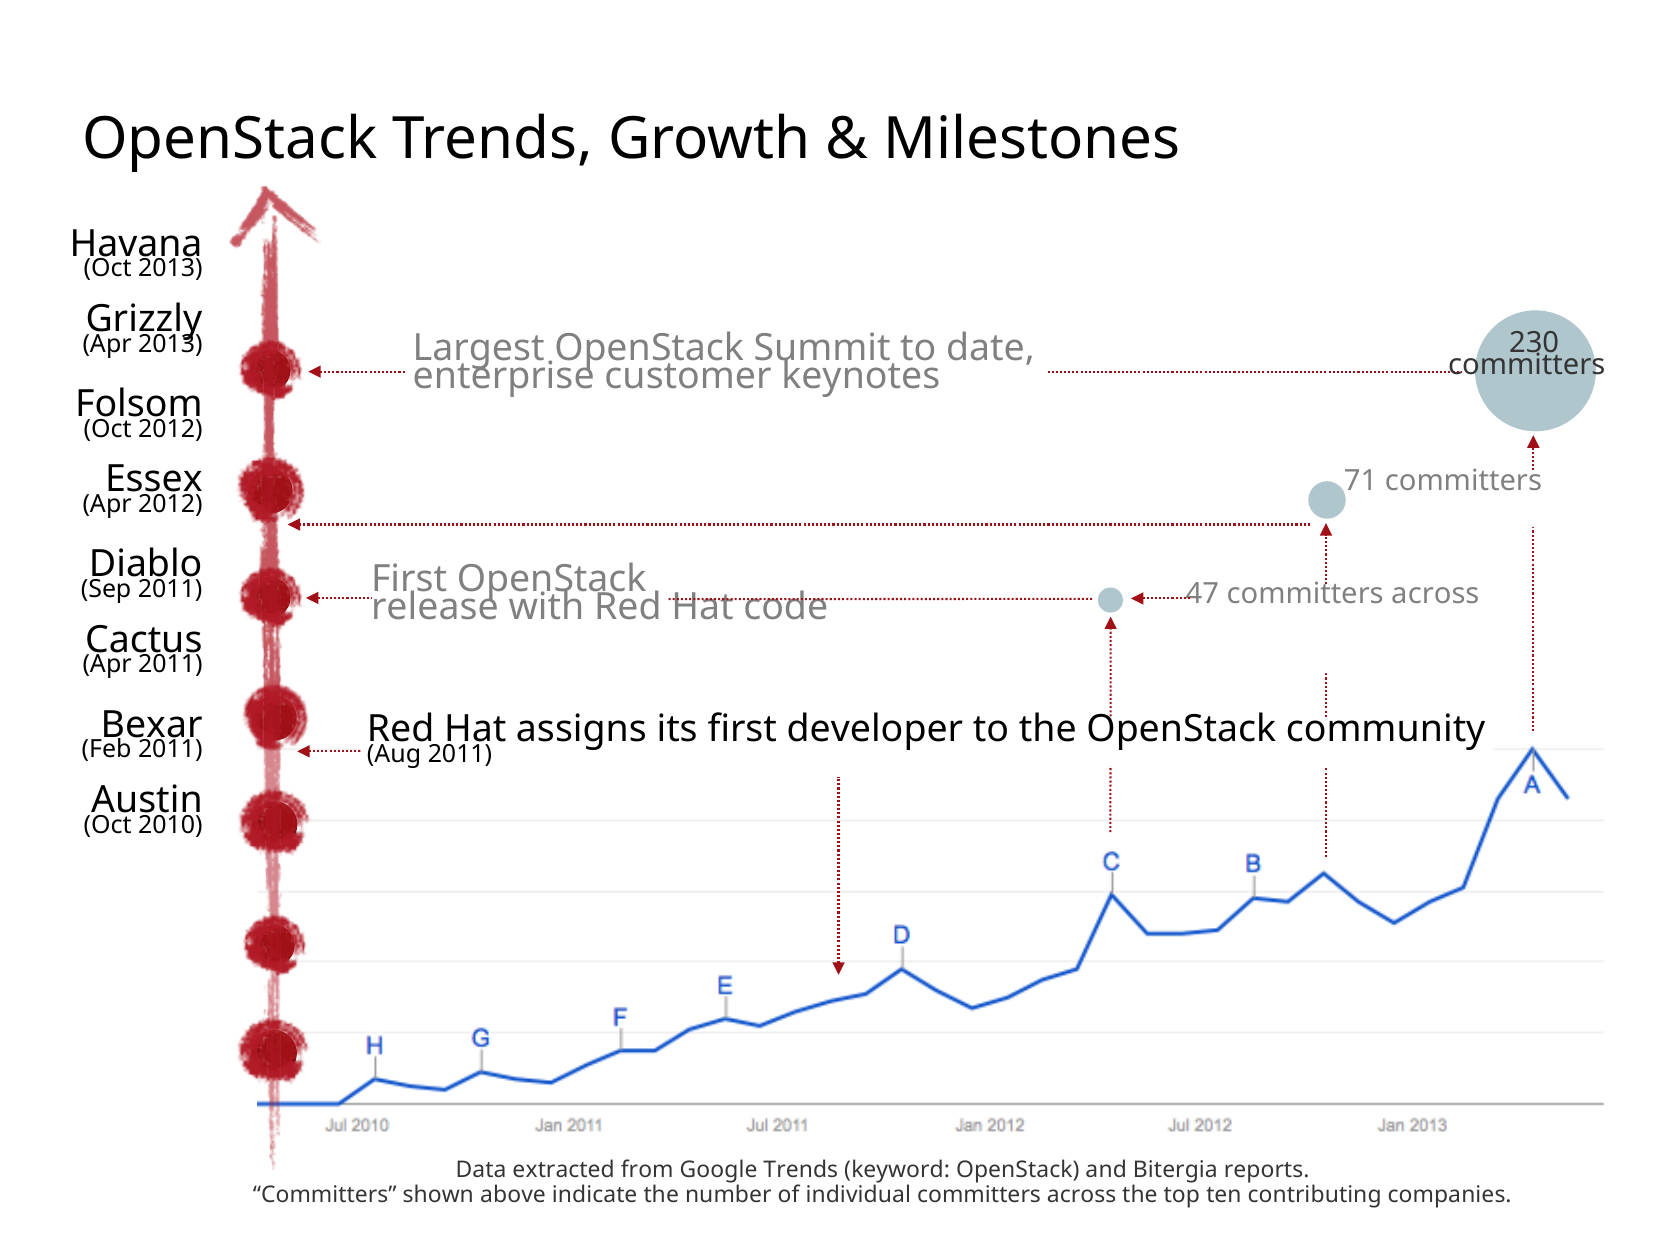

# OpenStack Trends, Growth & Milestones
Havana
(Oct 2013)
Grizzly
(Apr 2013)
Folsom
(Oct 2012)
Essex
(Apr 2012)
Diablo
(Sep 2011)
Cactus
(Apr 2011)
Bexar
(Feb 2011)
Austin
(Oct 2010)
230
committers
Largest OpenStack Summit to date, enterprise customer keynotes
71 committers
First OpenStack
release with Red Hat code
47 committers across
Red Hat assigns its first developer to the OpenStack community
(Aug 2011)
Data extracted from Google Trends (keyword: OpenStack) and Bitergia reports.
“Committers” shown above indicate the number of individual committers across the top ten contributing companies.